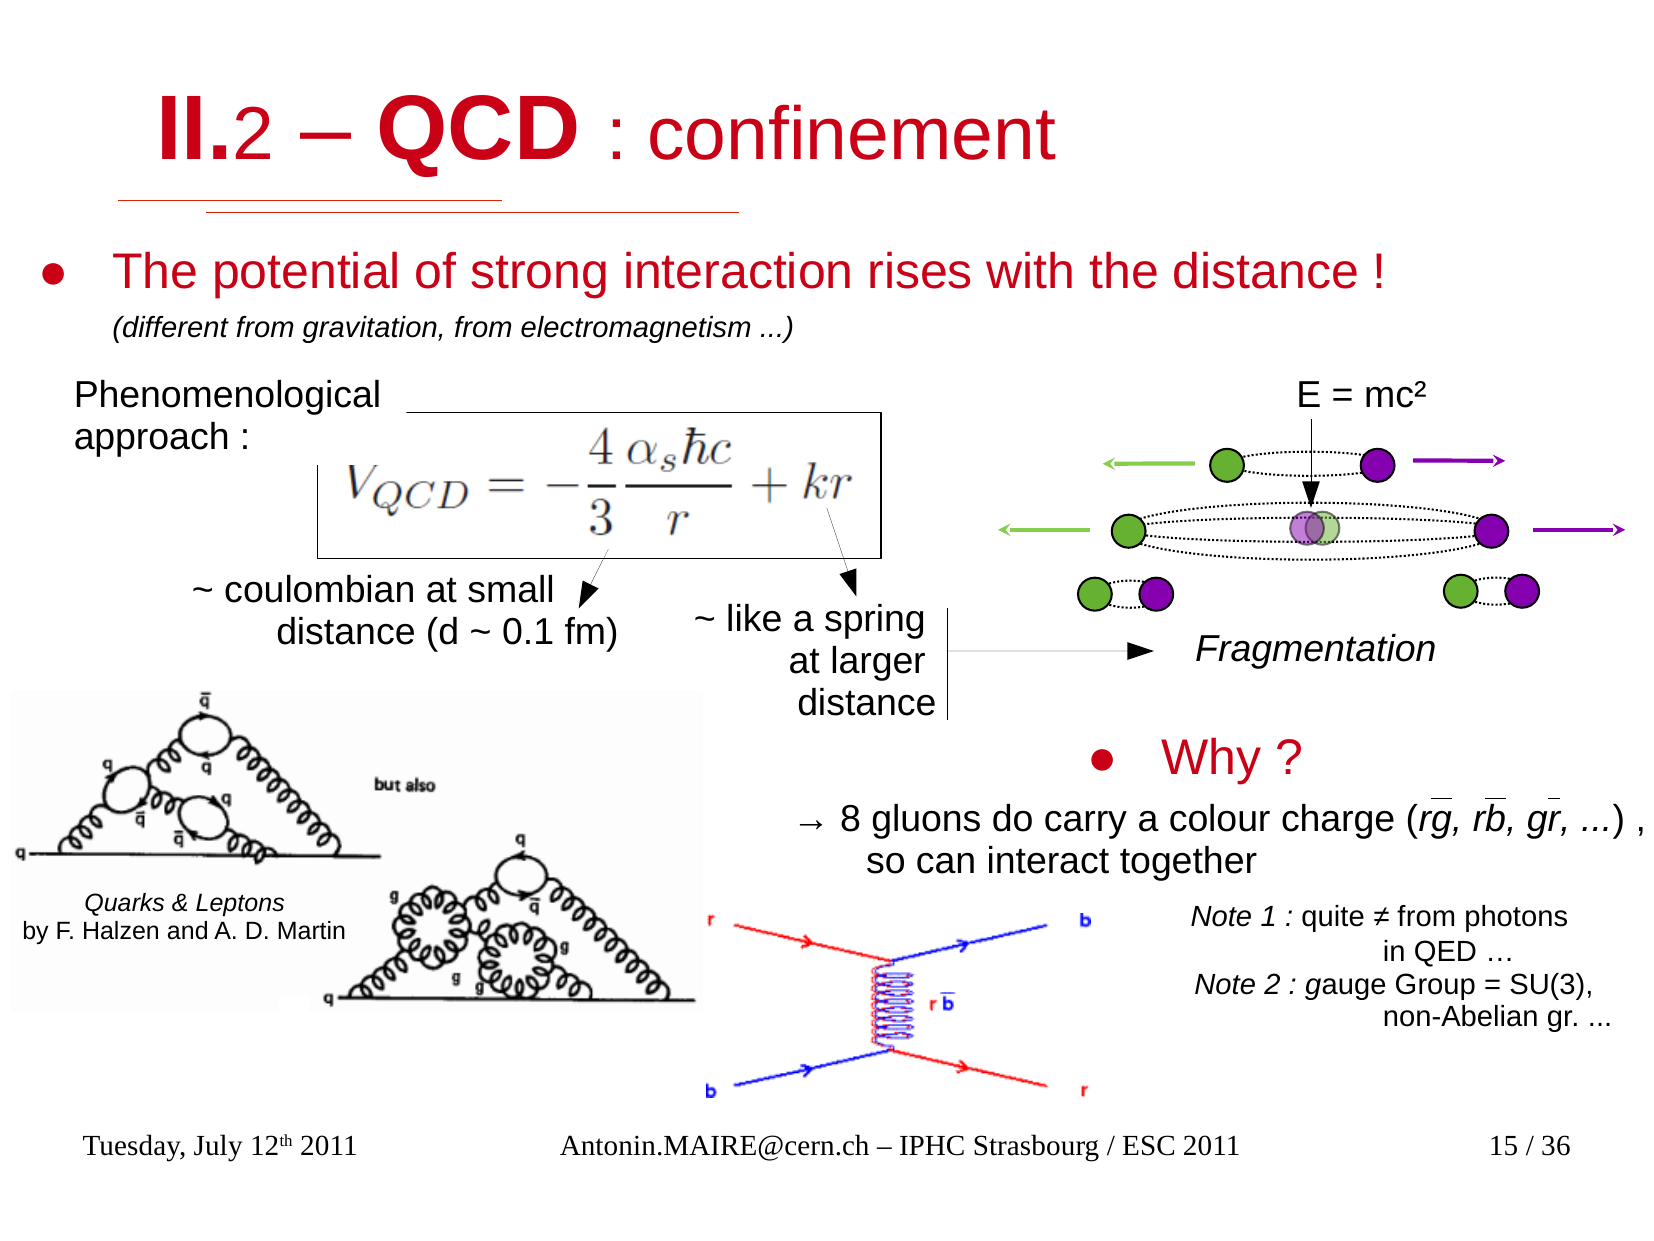

 Les quarks interagissent au moyen de vecteurs de l’interaction forte: les gluons.
Les gluons possèdent aussi une charge de couleur
# II.2 – QCD : confinement
●	The potential of strong interaction rises with the distance !
	(different from gravitation, from electromagnetism ...)
Phenomenological
approach :
E = mc²
~ coulombian at small
	 distance (d ~ 0.1 fm)
~ like a spring
at larger
distance
Fragmentation
 				●	Why ?
→ 8 gluons do carry a colour charge (rg, rb, gr, ...) ,
	so can interact together
					 Note 1 : quite ≠ from photons
								in QED …
					 Note 2 : gauge Group = SU(3),
								non-Abelian gr. ...
Quarks & Leptons
by F. Halzen and A. D. Martin
Mon, March 31st, 2008
Antonin Maire - IPHC Strasbourg / AliceWeek Apr. 08
15